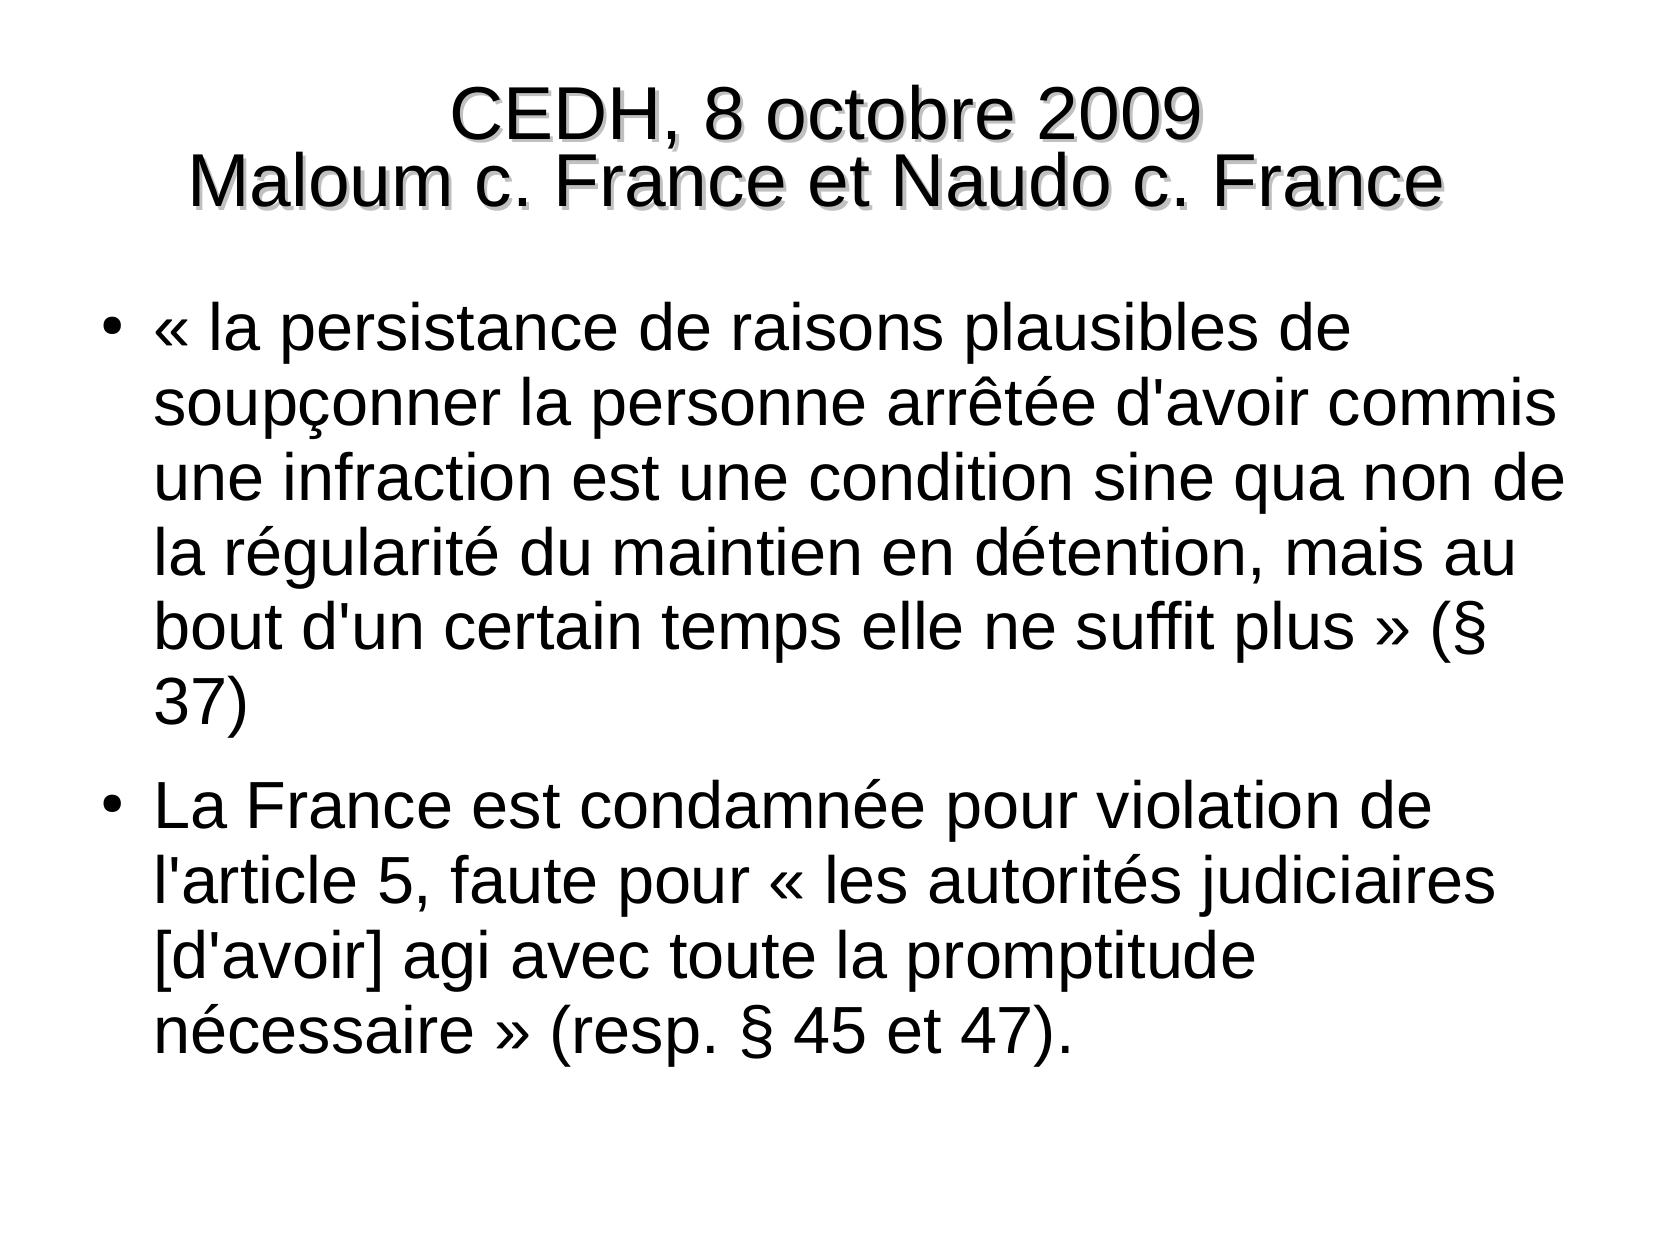

# CEDH, 8 octobre 2009 Maloum c. France et Naudo c. France
« la persistance de raisons plausibles de soupçonner la personne arrêtée d'avoir commis une infraction est une condition sine qua non de la régularité du maintien en détention, mais au bout d'un certain temps elle ne suffit plus » (§ 37)
La France est condamnée pour violation de l'article 5, faute pour « les autorités judiciaires [d'avoir] agi avec toute la promptitude nécessaire » (resp. § 45 et 47).